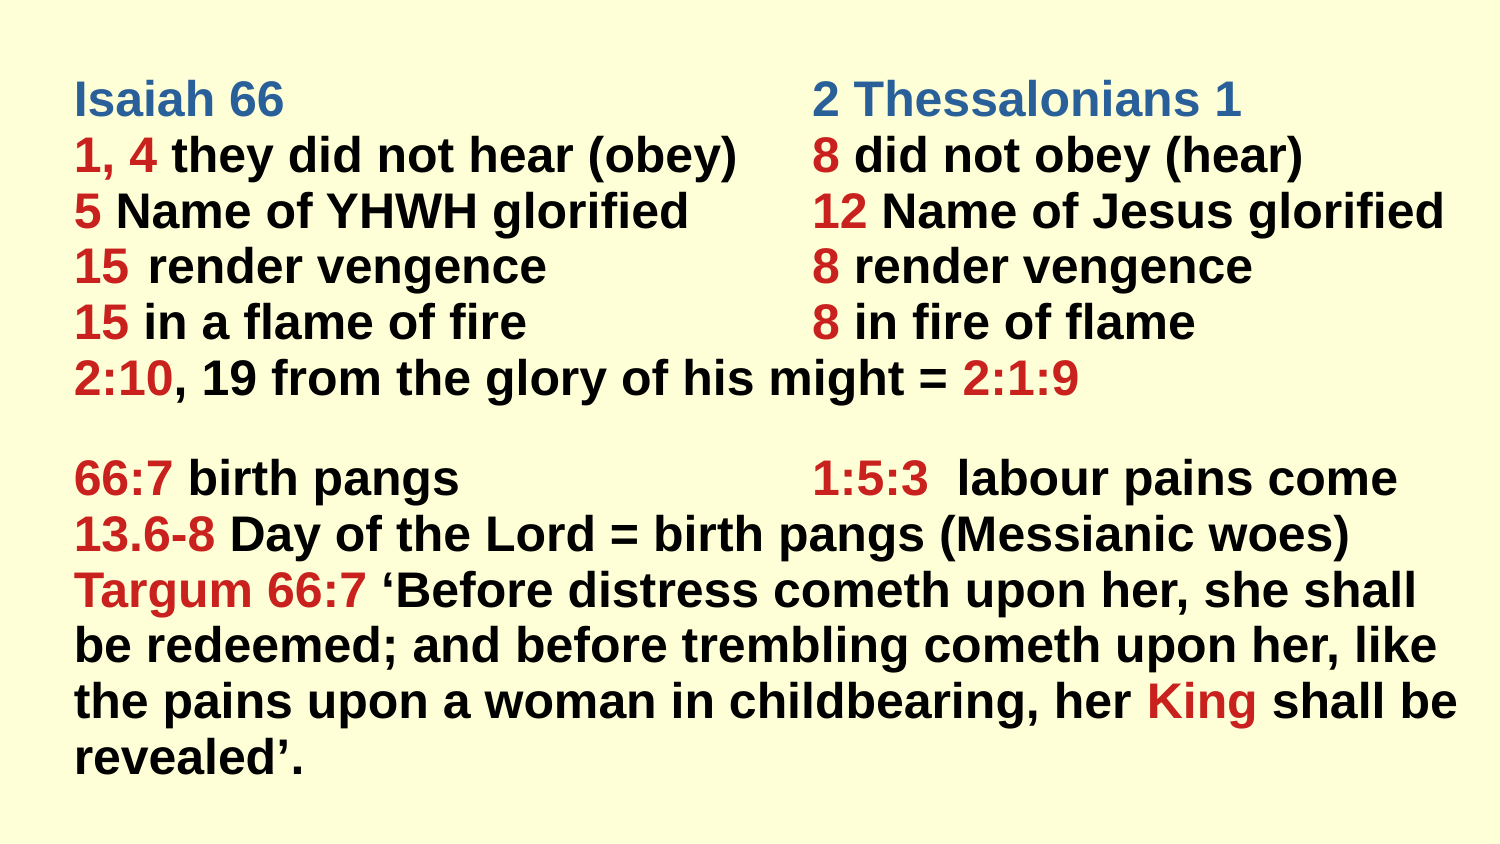

Isaiah 66								2 Thessalonians 1
1, 4 they did not hear (obey)	8 did not obey (hear)
5 Name of YHWH glorified		12 Name of Jesus glorified
15	render vengence				8 render vengence
15 in a flame of fire				8 in fire of flame
2:10, 19 from the glory of his might = 2:1:9
66:7 birth pangs					1:5:3 labour pains come
13.6-8 Day of the Lord = birth pangs (Messianic woes)
Targum 66:7 ‘Before distress cometh upon her, she shall be redeemed; and before trembling cometh upon her, like the pains upon a woman in childbearing, her King shall be revealed’.